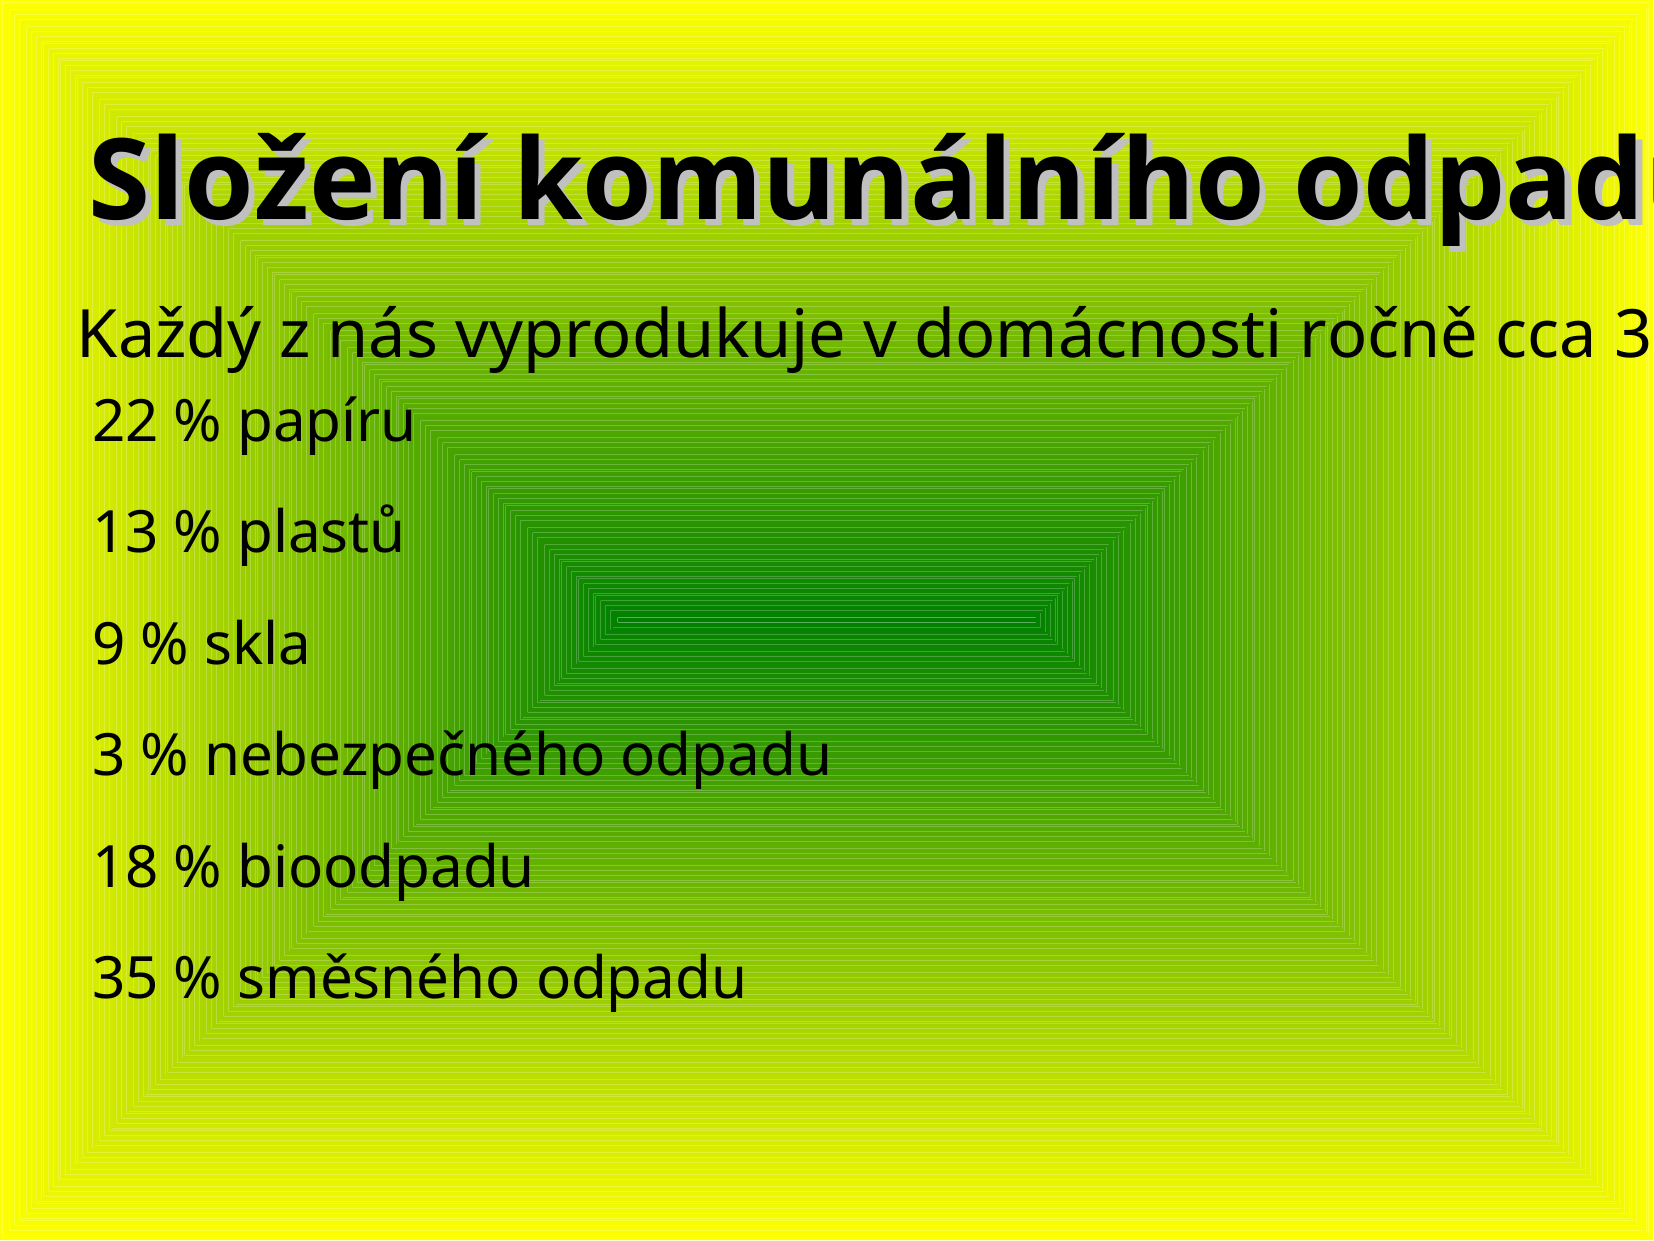

Složení komunálního odpadu
Každý z nás vyprodukuje v domácnosti ročně cca 300 kg odpadu :
 22 % papíru
 13 % plastů
 9 % skla
 3 % nebezpečného odpadu
 18 % bioodpadu
 35 % směsného odpadu